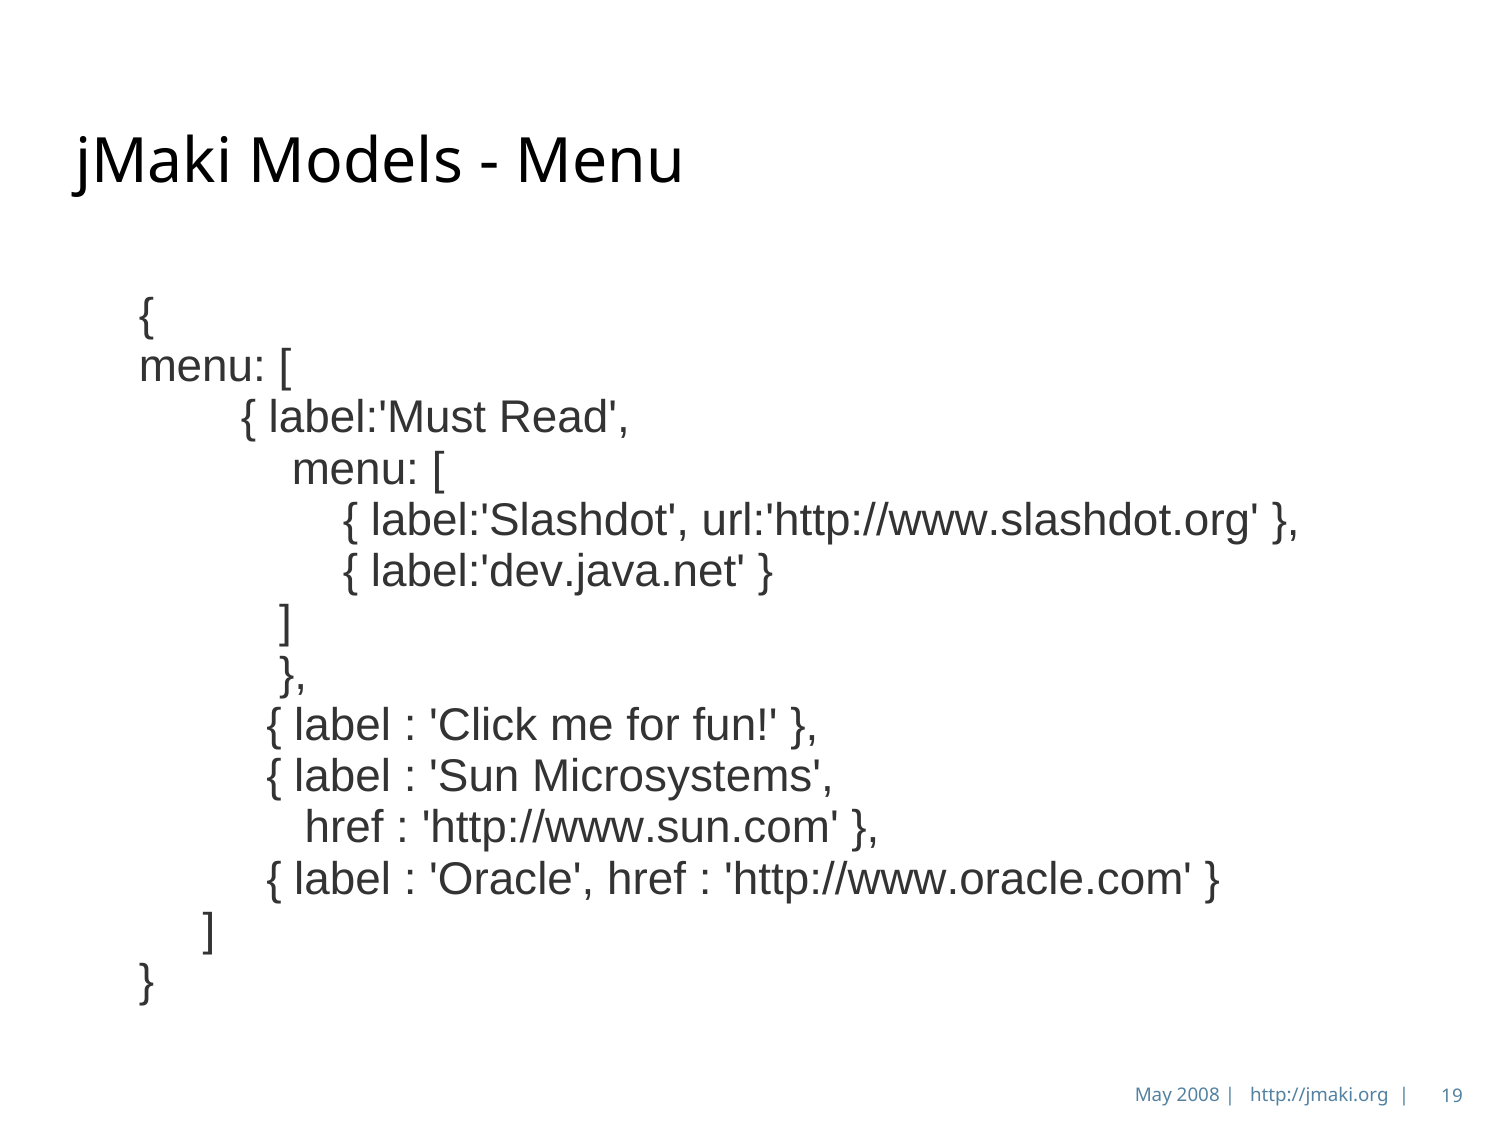

# jMaki Models - Menu
{
menu: [
 { label:'Must Read',
 menu: [
 { label:'Slashdot', url:'http://www.slashdot.org' },
 { label:'dev.java.net' }
 ]
 },
 { label : 'Click me for fun!' },
 { label : 'Sun Microsystems',
 href : 'http://www.sun.com' },
 { label : 'Oracle', href : 'http://www.oracle.com' }
 ]
}